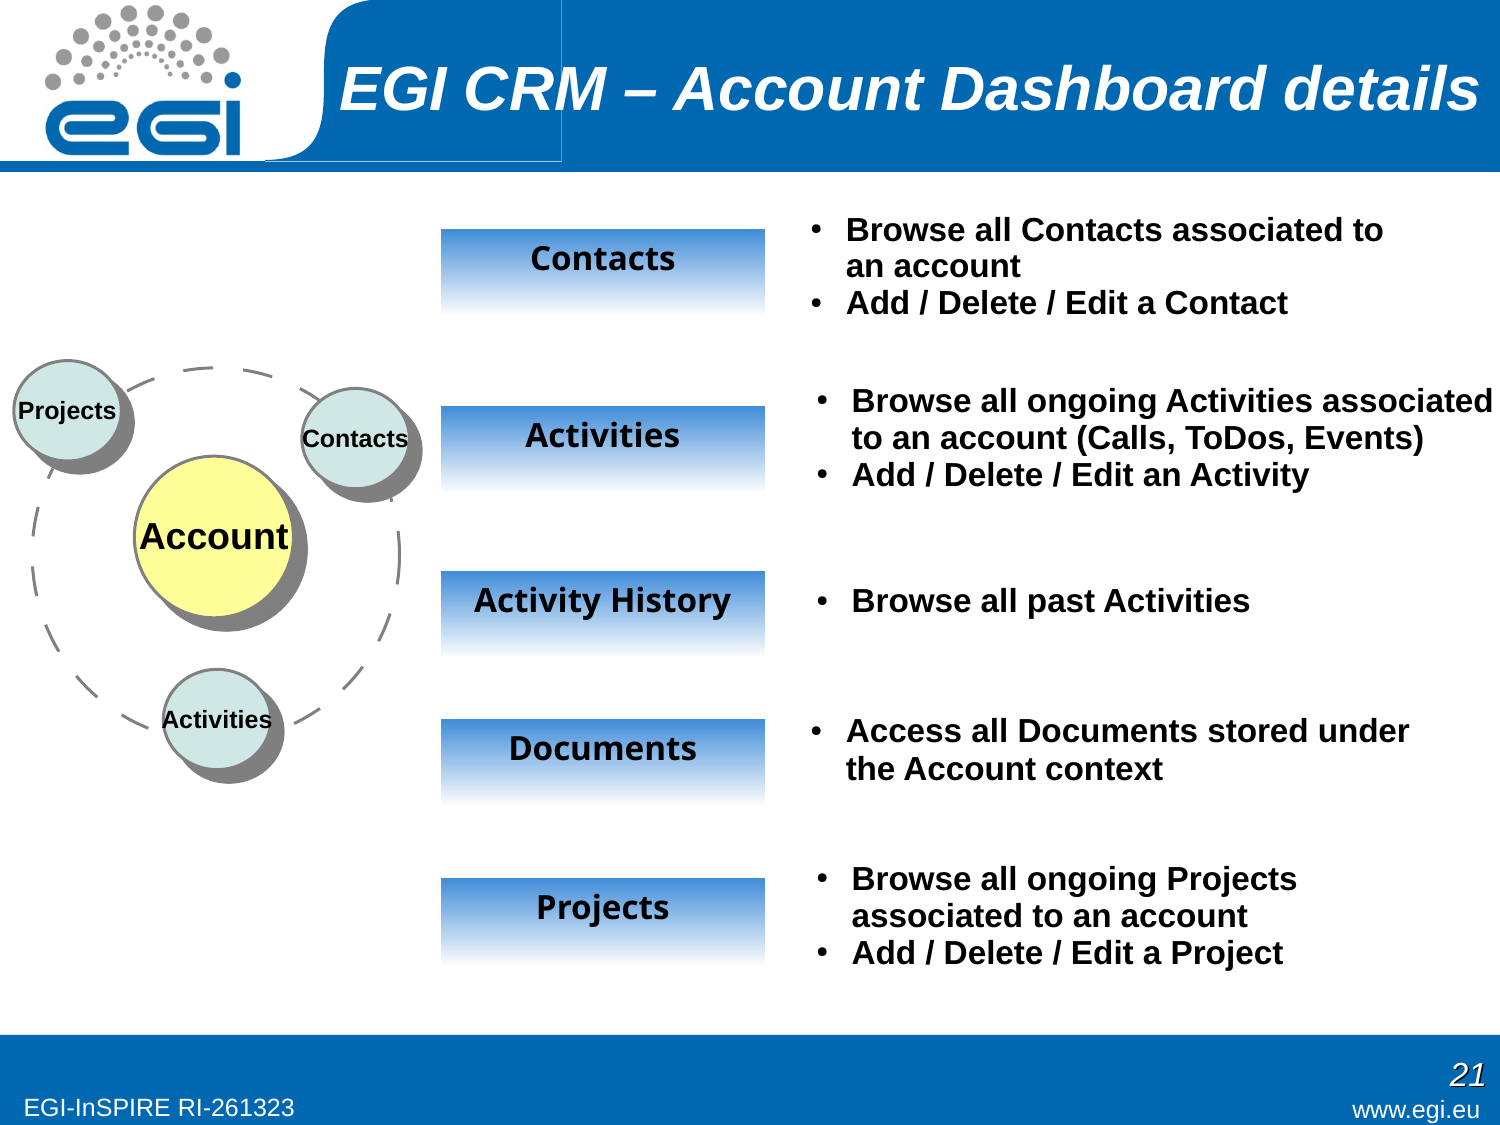

EGI CRM – Account Dashboard details
Browse all Contacts associated to an account
Add / Delete / Edit a Contact
Contacts
Projects
Browse all ongoing Activities associated to an account (Calls, ToDos, Events)
Add / Delete / Edit an Activity
Contacts
Activities
Account
Activity History
Browse all past Activities
Activities
Access all Documents stored under the Account context
Documents
Browse all ongoing Projects associated to an account
Add / Delete / Edit a Project
Projects
21